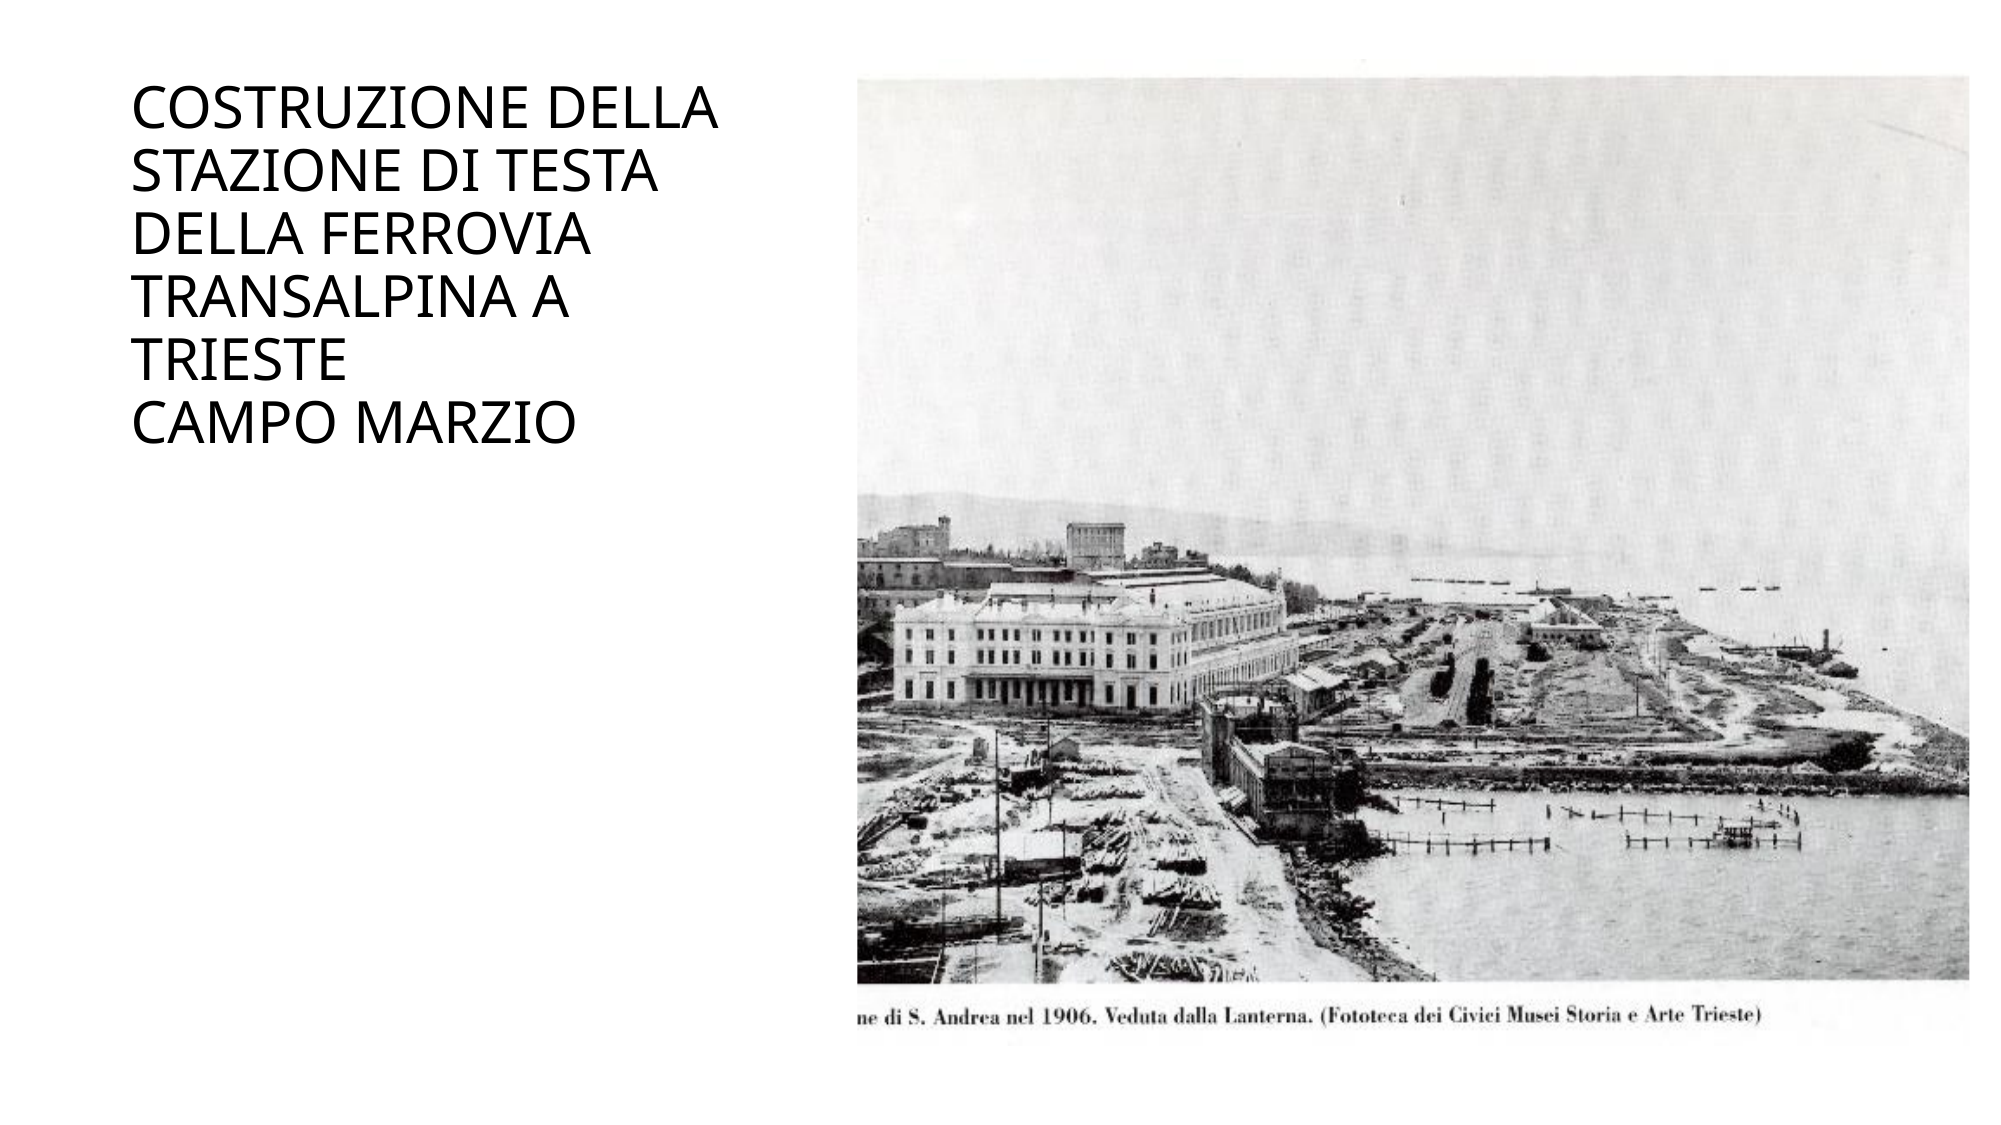

# COSTRUZIONE DELLA STAZIONE DI TESTA DELLA FERROVIA TRANSALPINA A TRIESTE CAMPO MARZIO